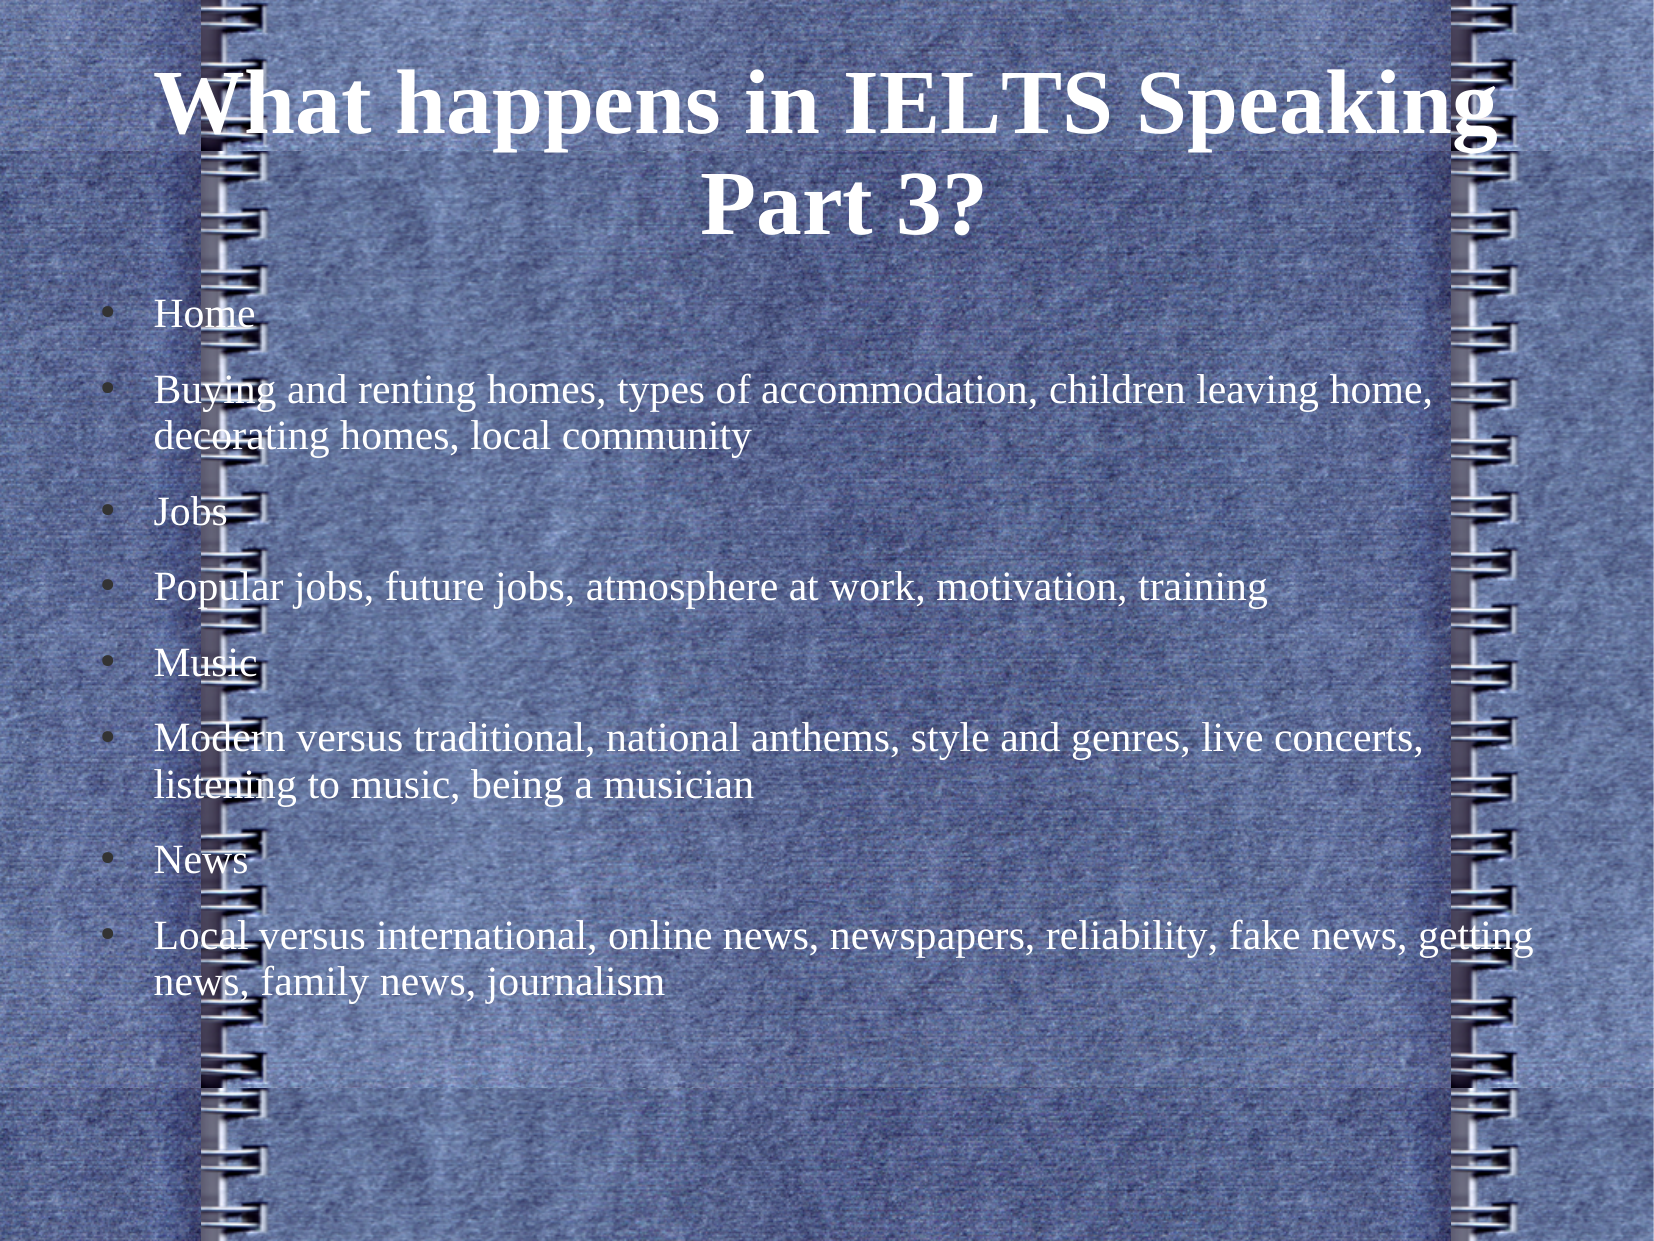

# What happens in IELTS Speaking Part 3?
Home
Buying and renting homes, types of accommodation, children leaving home, decorating homes, local community
Jobs
Popular jobs, future jobs, atmosphere at work, motivation, training
Music
Modern versus traditional, national anthems, style and genres, live concerts, listening to music, being a musician
News
Local versus international, online news, newspapers, reliability, fake news, getting news, family news, journalism